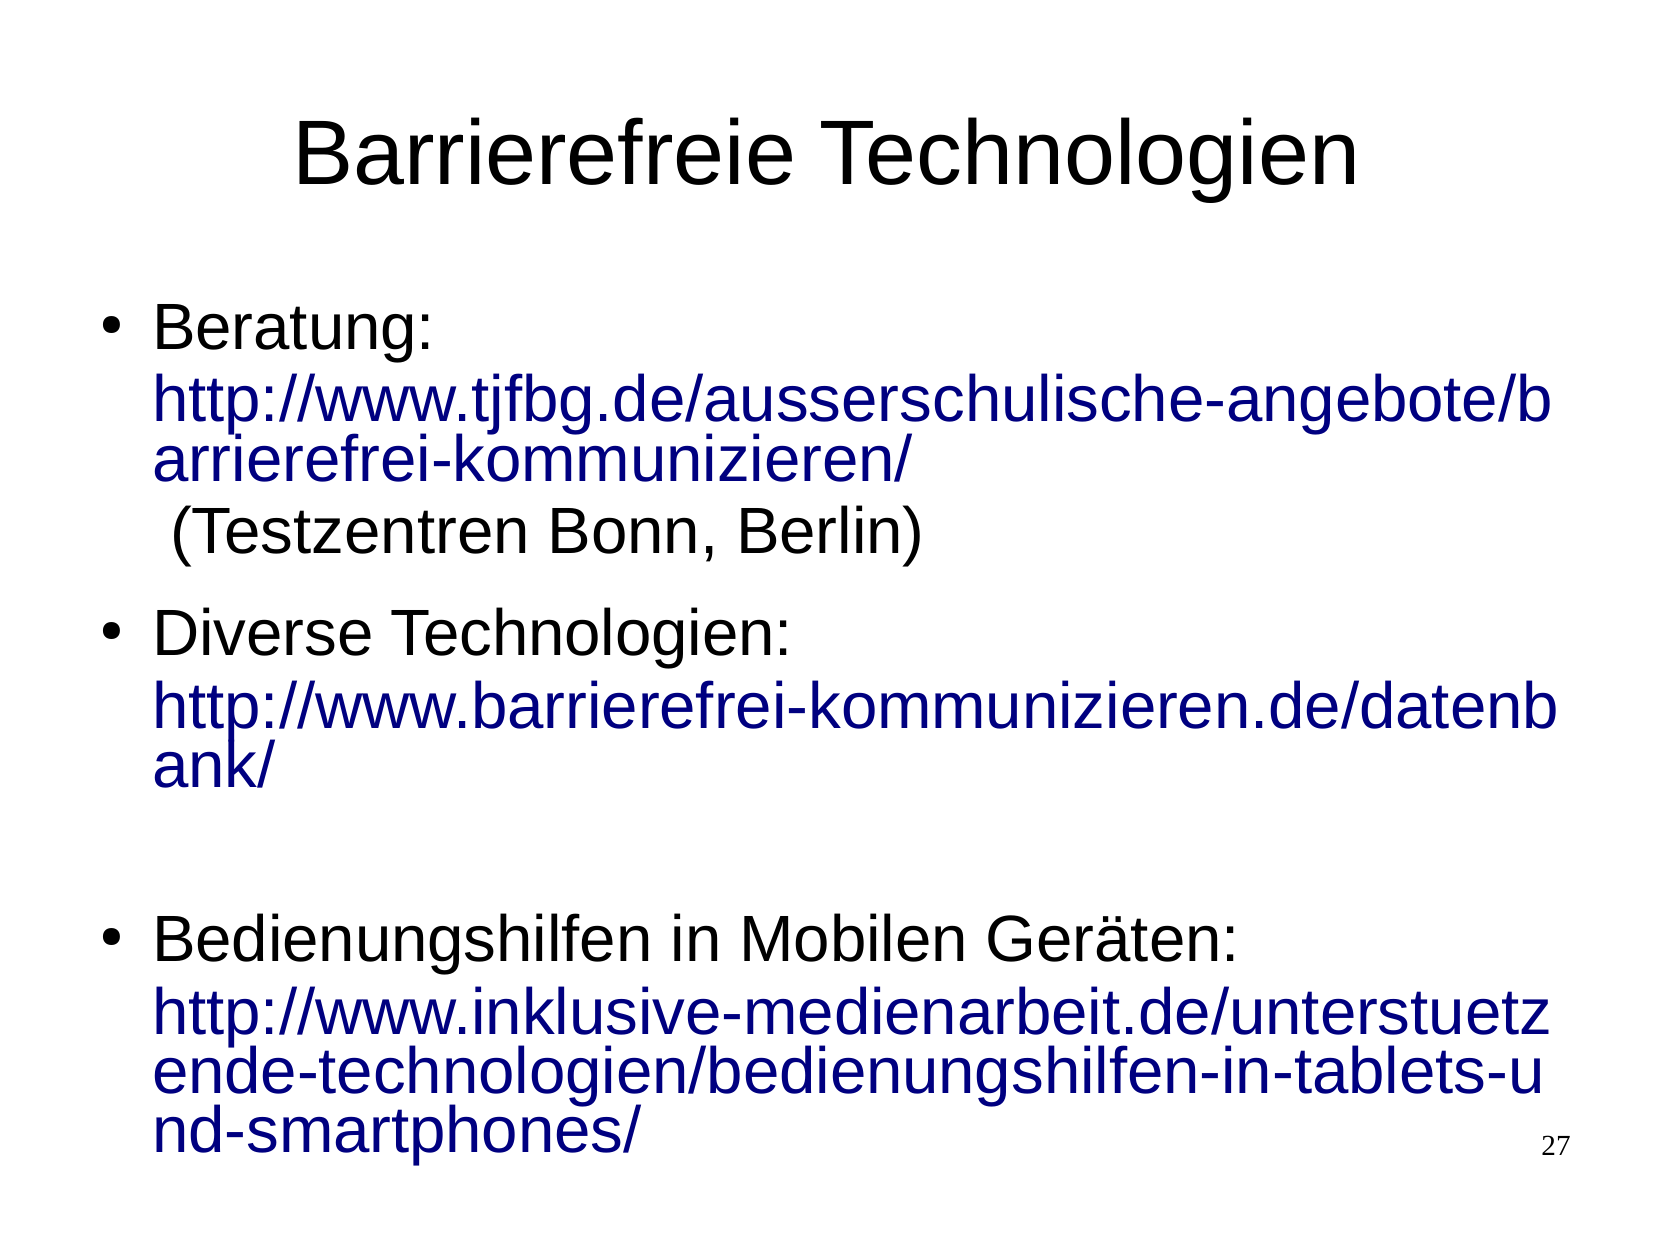

# Barrierefreie Technologien
Beratung: http://www.tjfbg.de/ausserschulische-angebote/barrierefrei-kommunizieren/ (Testzentren Bonn, Berlin)
Diverse Technologien: http://www.barrierefrei-kommunizieren.de/datenbank/
Bedienungshilfen in Mobilen Geräten: http://www.inklusive-medienarbeit.de/unterstuetzende-technologien/bedienungshilfen-in-tablets-und-smartphones/
27